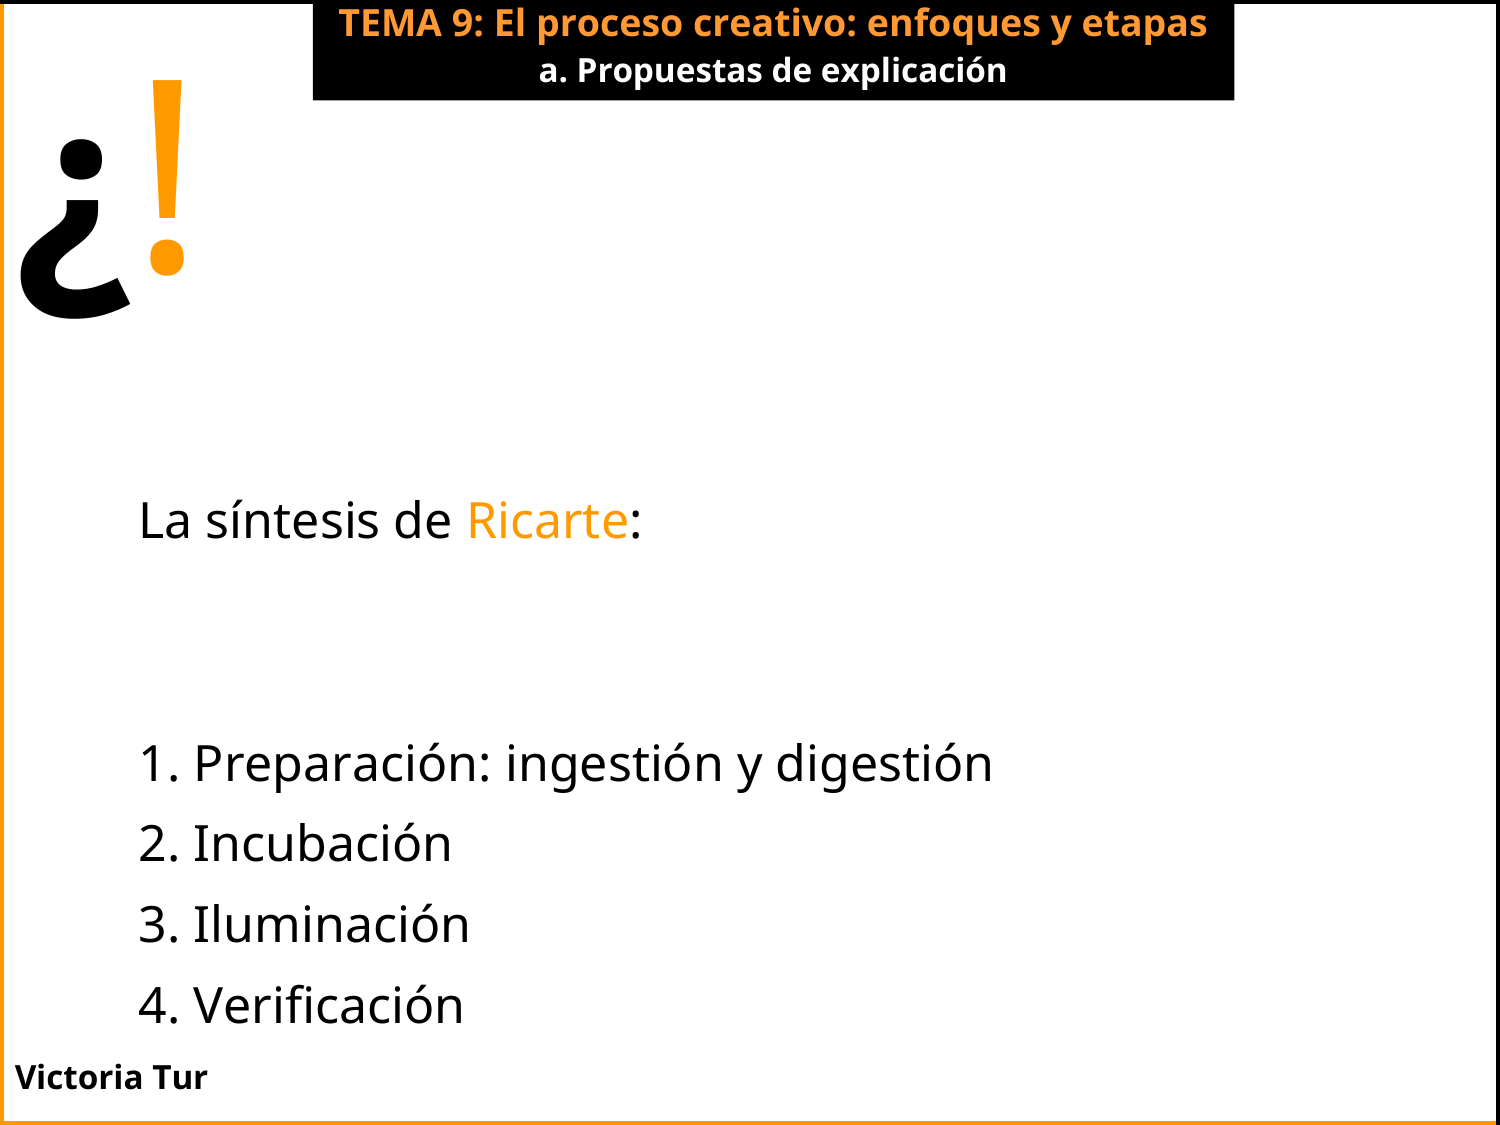

# La síntesis de Ricarte:
1. Preparación: ingestión y digestión
2. Incubación
3. Iluminación
4. Verificación